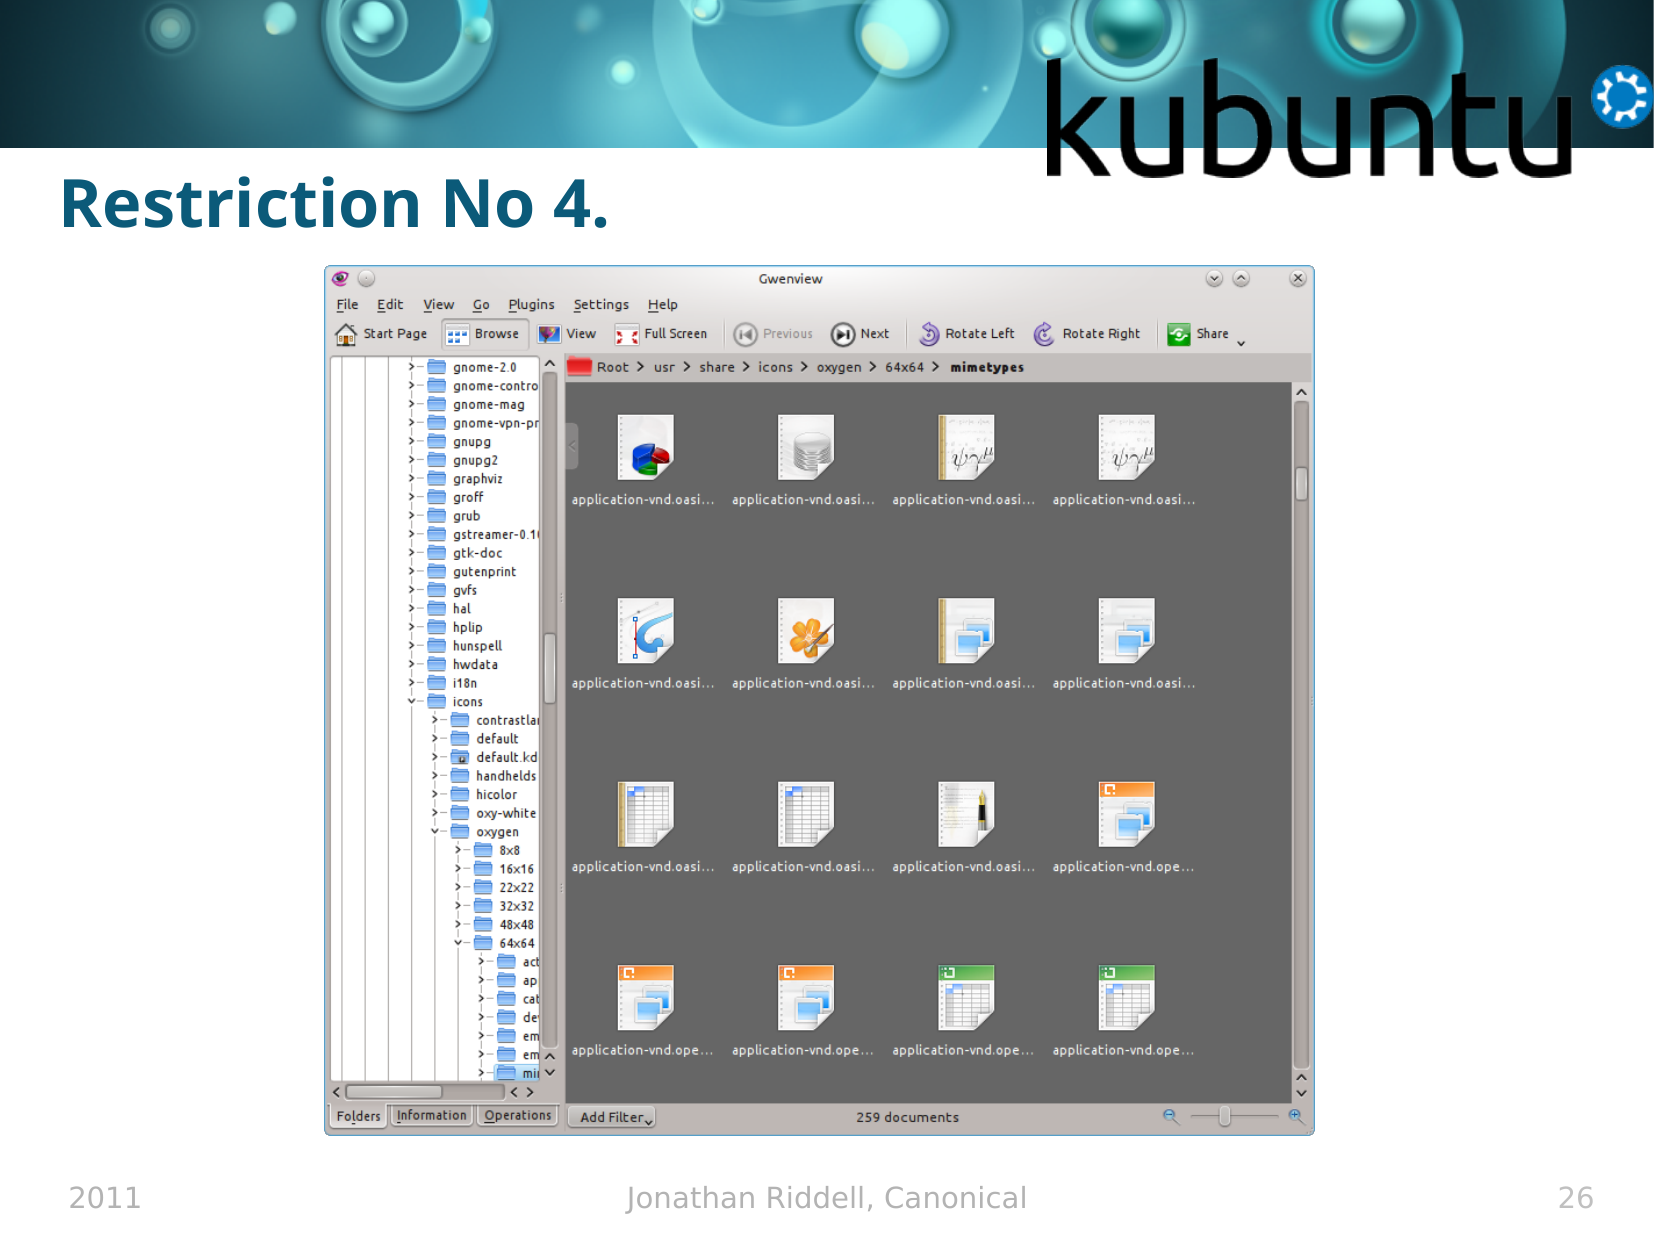

# Restriction No 4.
Name
www.kde.org
26